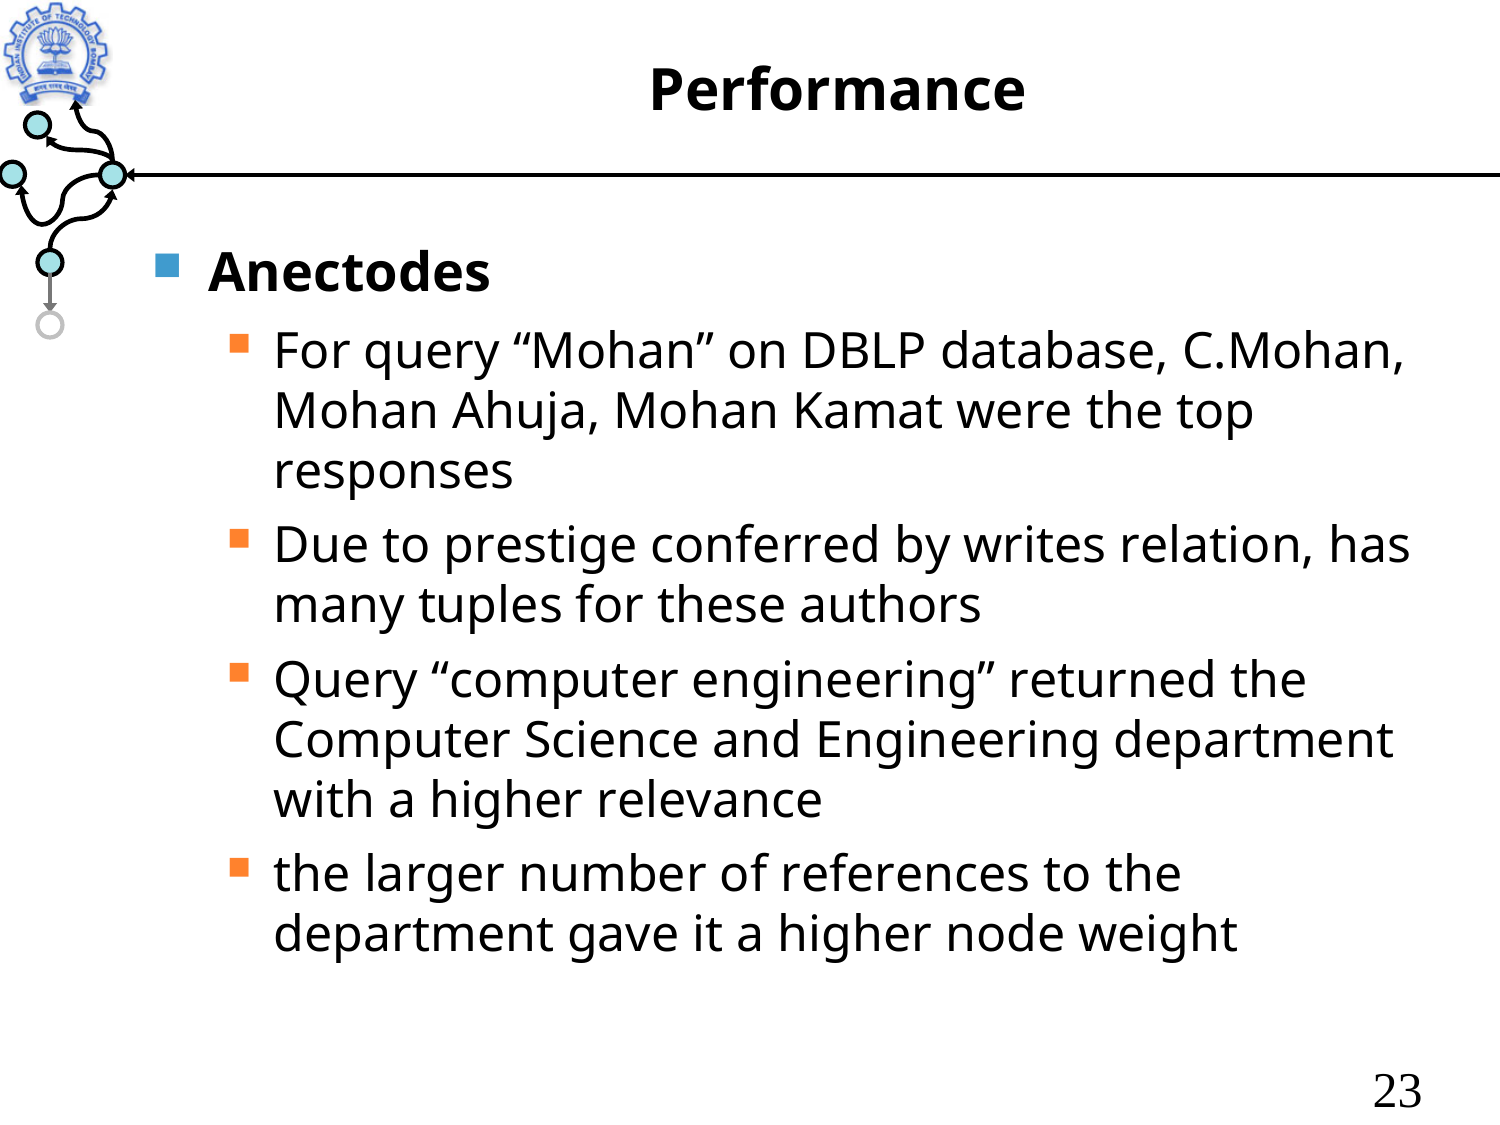

# Performance
Anectodes
For query “Mohan” on DBLP database, C.Mohan, Mohan Ahuja, Mohan Kamat were the top responses
Due to prestige conferred by writes relation, has many tuples for these authors
Query “computer engineering” returned the Computer Science and Engineering department with a higher relevance
the larger number of references to the department gave it a higher node weight
23